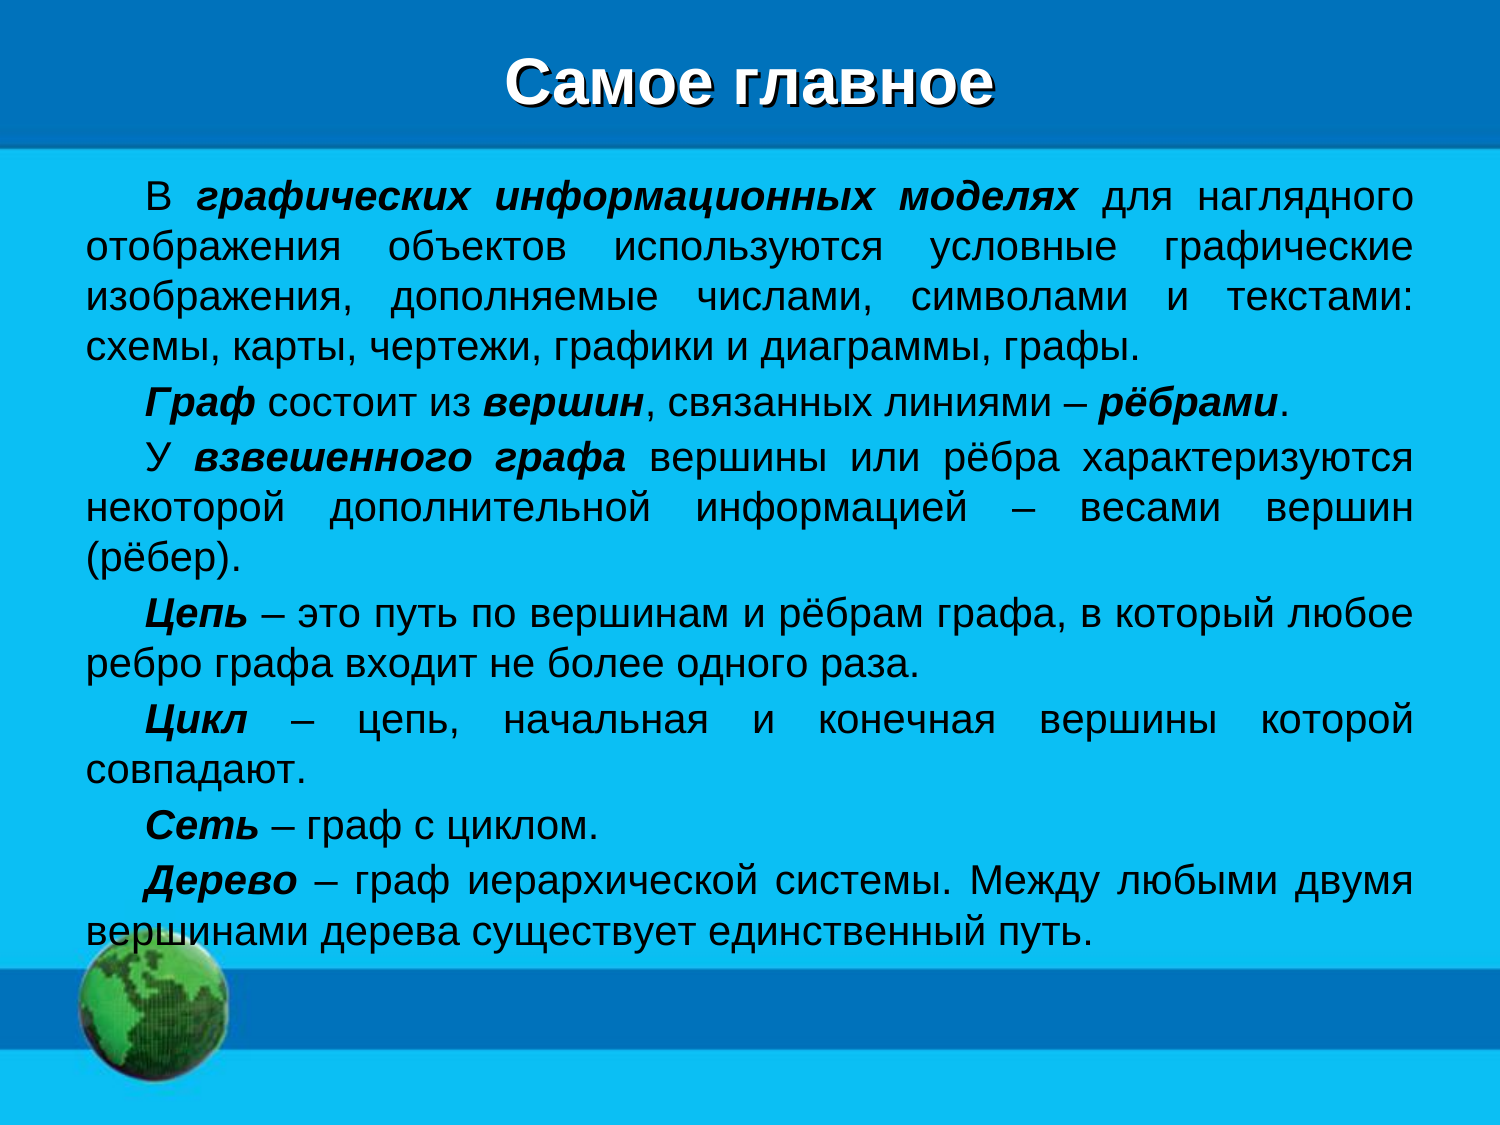

Самое главное
В графических информационных моделях для наглядного отображения объектов используются условные графические изображения, дополняемые числами, символами и текстами: схемы, карты, чертежи, графики и диаграммы, графы.
Граф состоит из вершин, связанных линиями – рёбрами.
У взвешенного графа вершины или рёбра характеризуются некоторой дополнительной информацией – весами вершин (рёбер).
Цепь – это путь по вершинам и рёбрам графа, в который любое ребро графа входит не более одного раза.
Цикл – цепь, начальная и конечная вершины которой совпадают.
Сеть – граф с циклом.
Дерево – граф иерархической системы. Между любыми двумя вершинами дерева существует единственный путь.